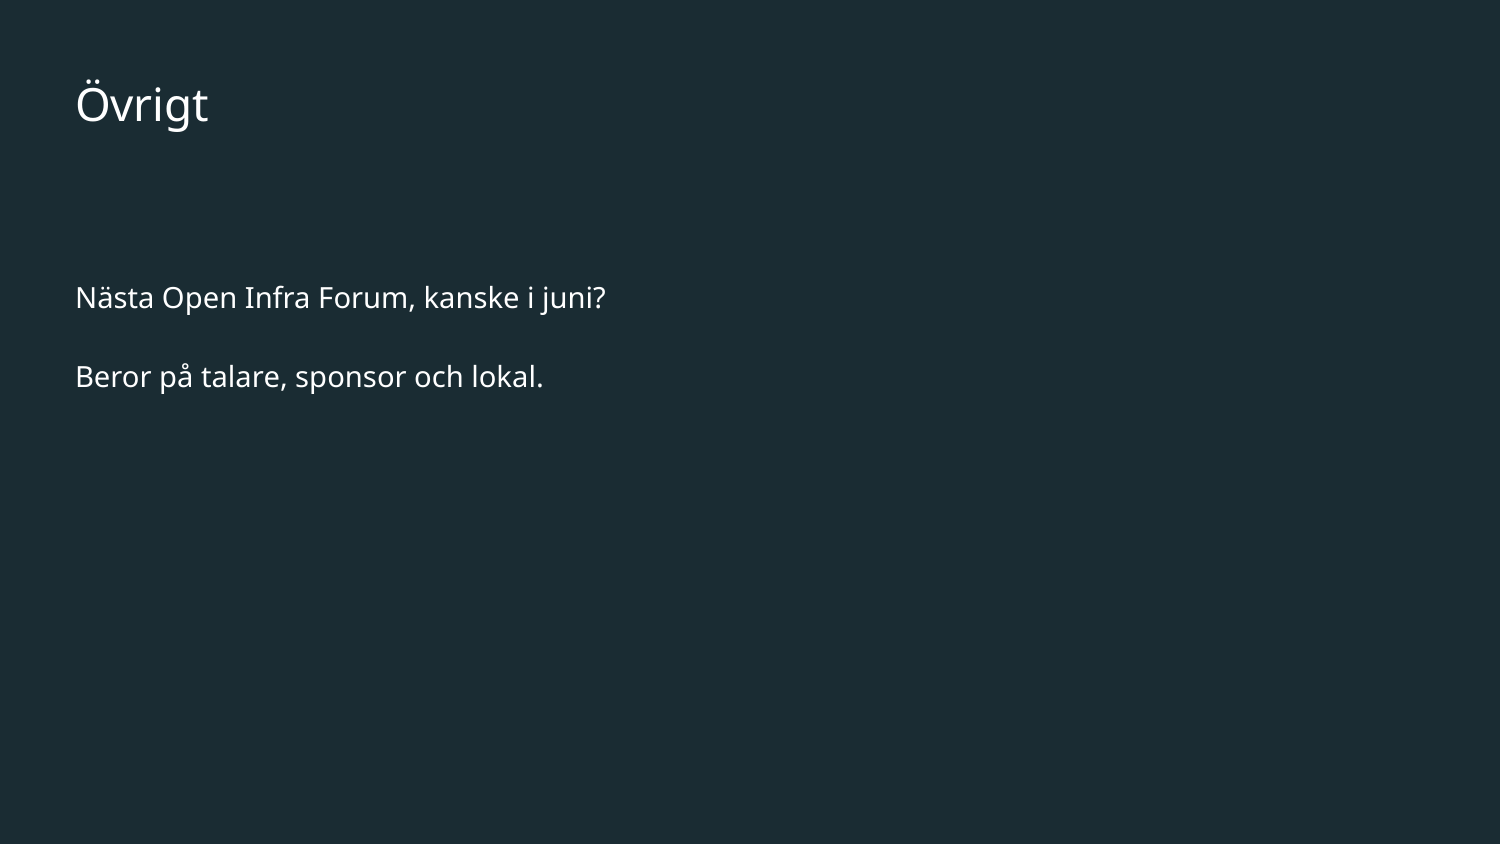

# Övrigt
Nästa Open Infra Forum, kanske i juni?
Beror på talare, sponsor och lokal.